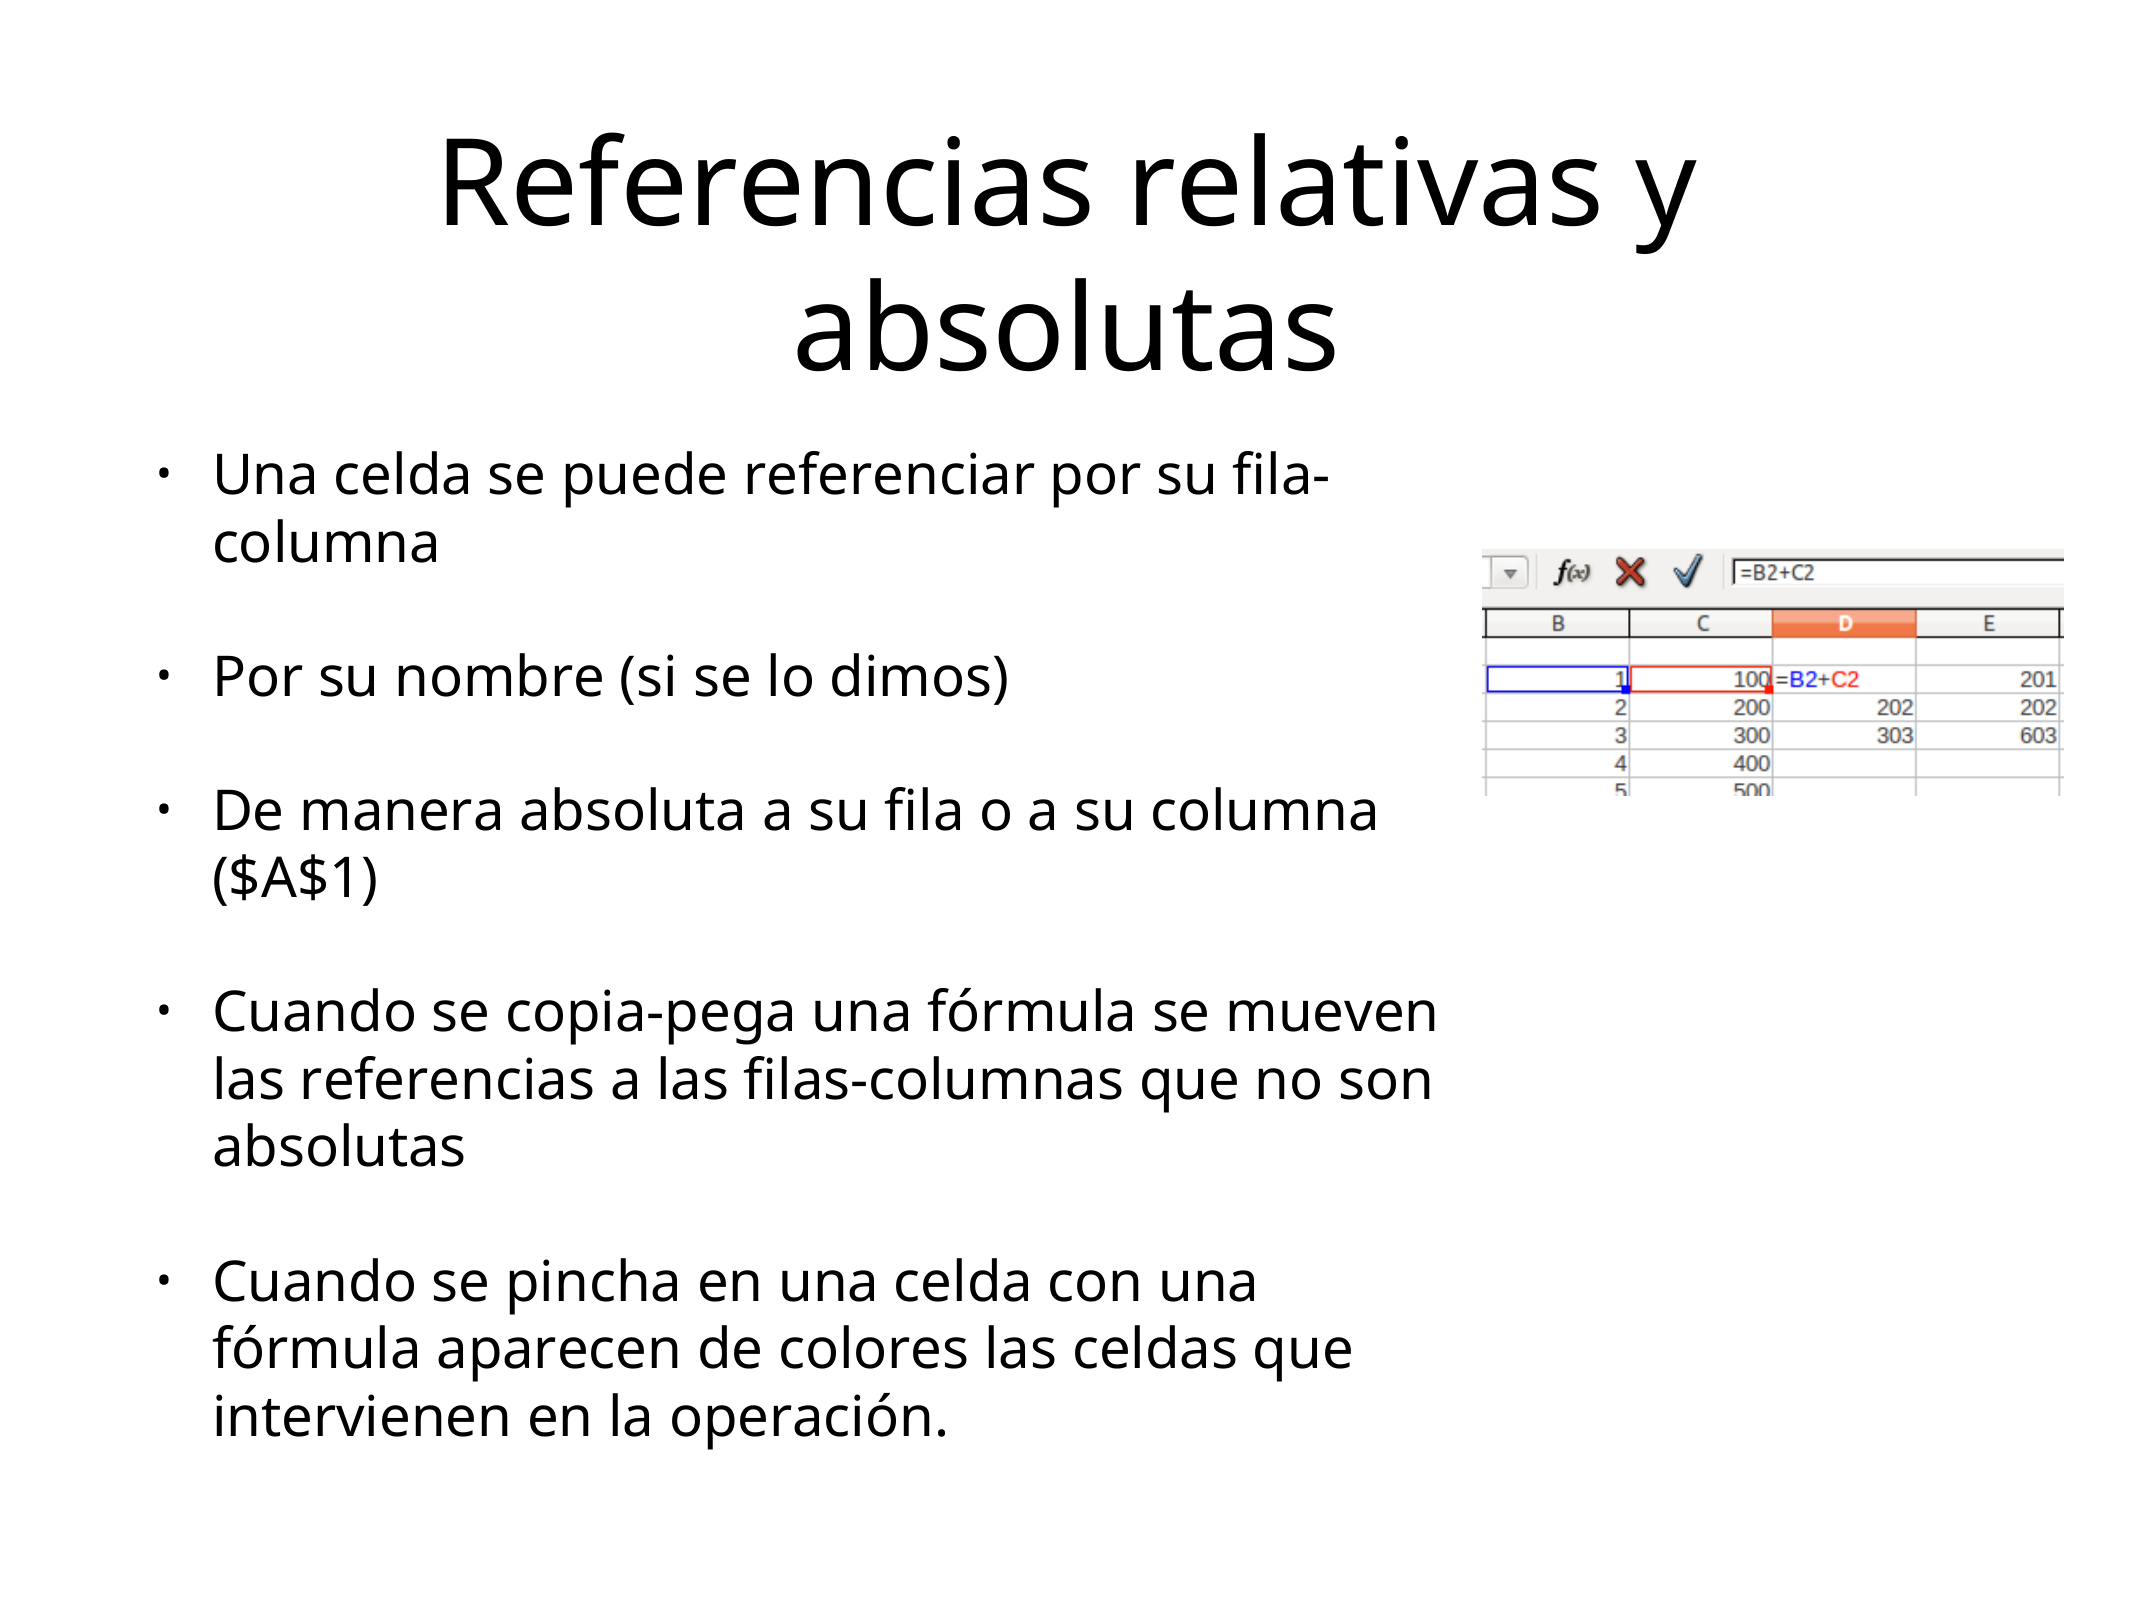

# Referencias relativas y absolutas
Una celda se puede referenciar por su fila-columna
Por su nombre (si se lo dimos)
De manera absoluta a su fila o a su columna ($A$1)
Cuando se copia-pega una fórmula se mueven las referencias a las filas-columnas que no son absolutas
Cuando se pincha en una celda con una fórmula aparecen de colores las celdas que intervienen en la operación.